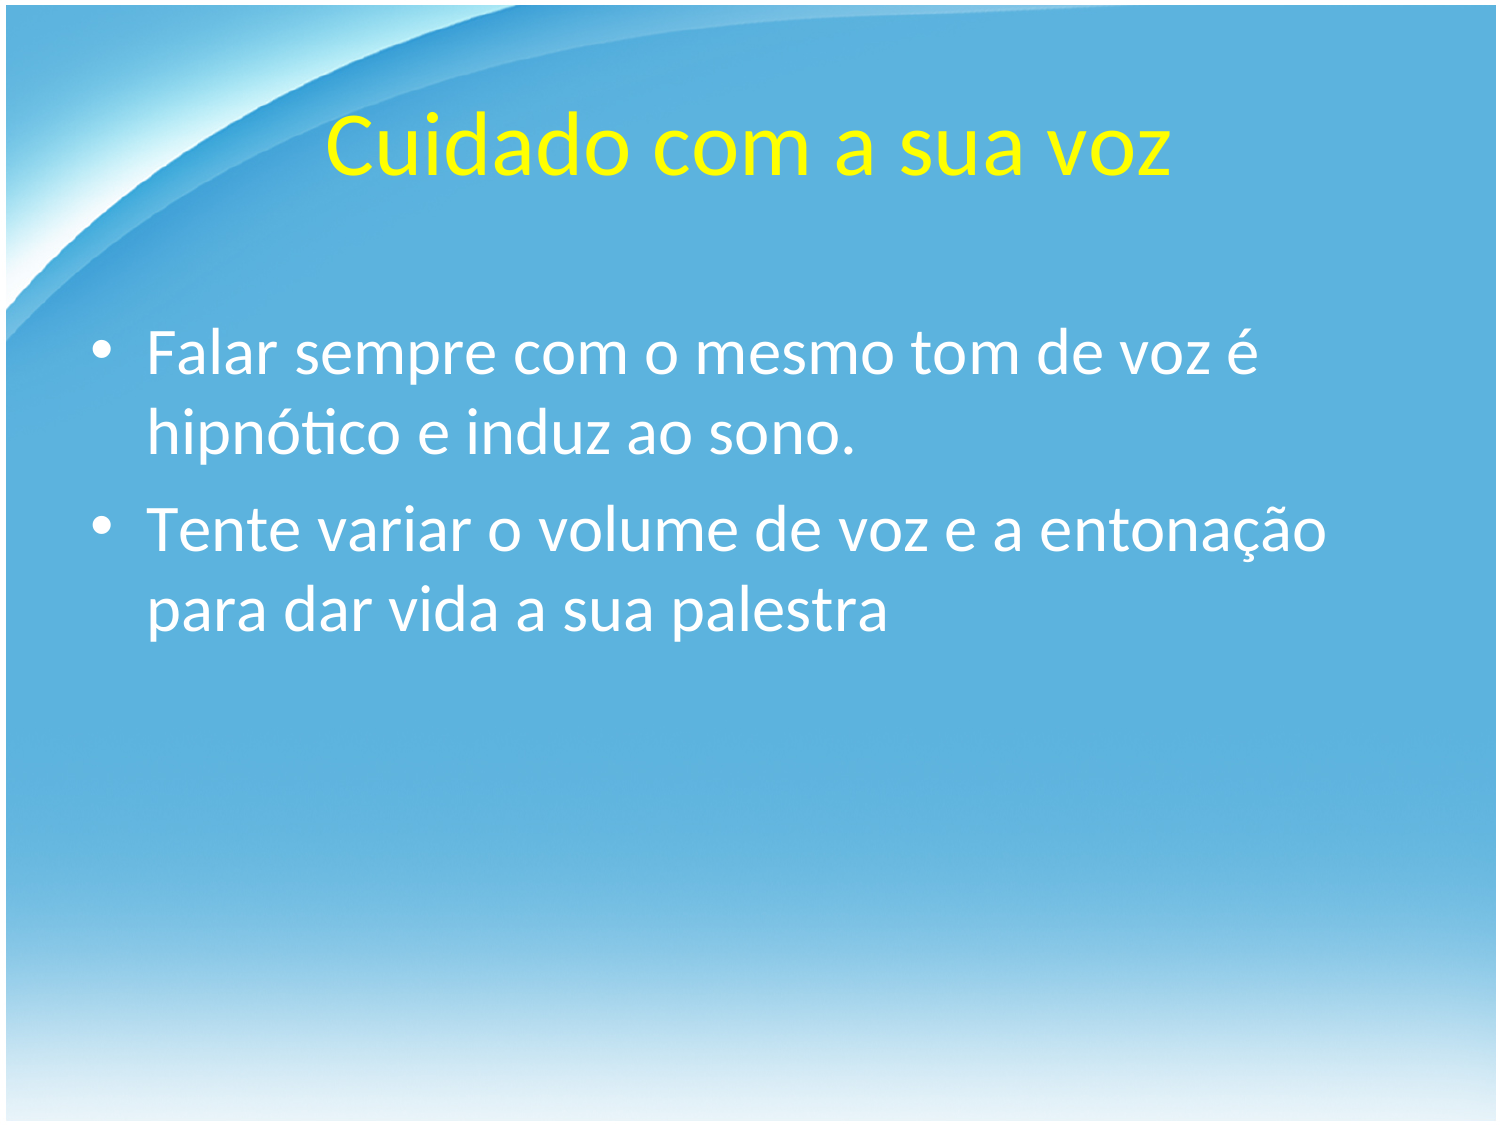

# Cuidado com a sua voz
Falar sempre com o mesmo tom de voz é hipnótico e induz ao sono.
Tente variar o volume de voz e a entonação para dar vida a sua palestra